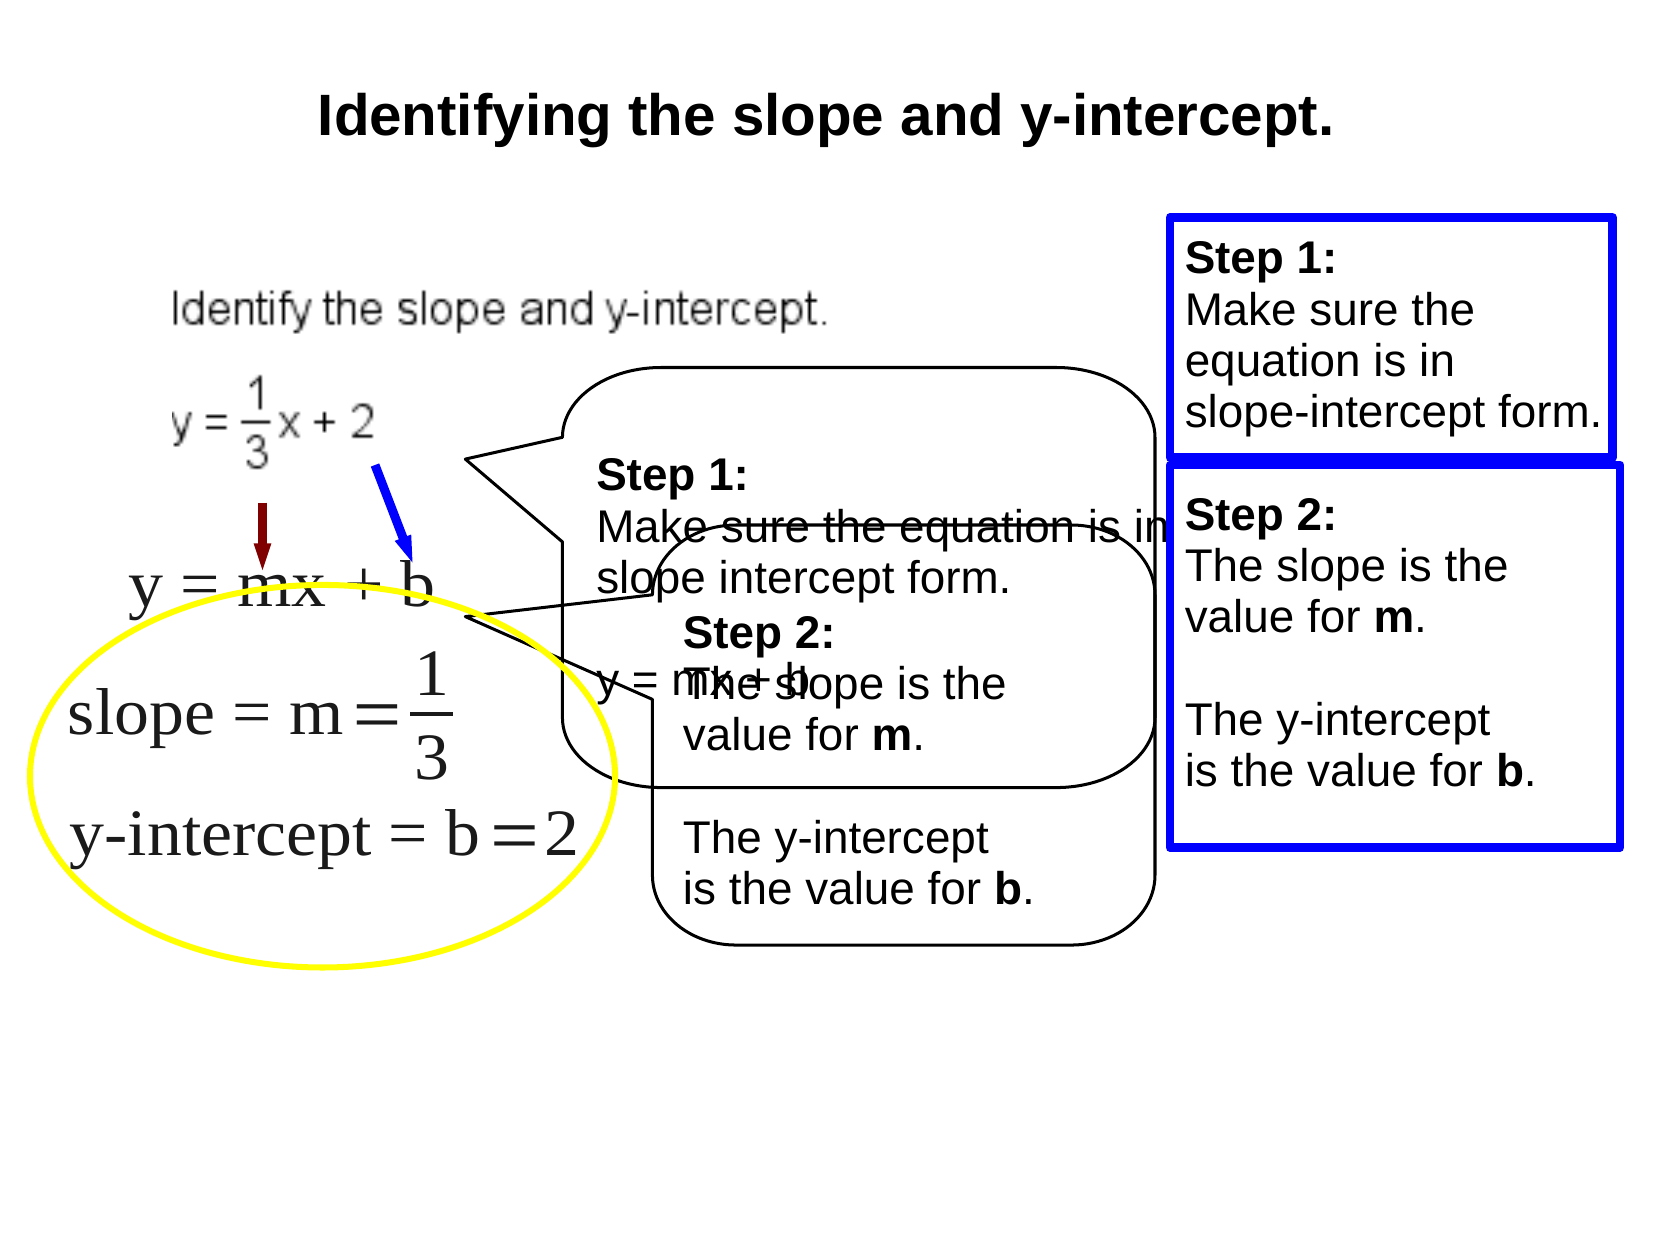

Identifying the slope and y-intercept.
Step 1:
Make sure the equation is in
slope-intercept form.
Step 2:
The slope is the value for m.
The y-intercept
is the value for b.
Step 1:
Make sure the equation is in
slope intercept form.
y = mx + b
Step 2:
The slope is the
value for m.
The y-intercept
is the value for b.